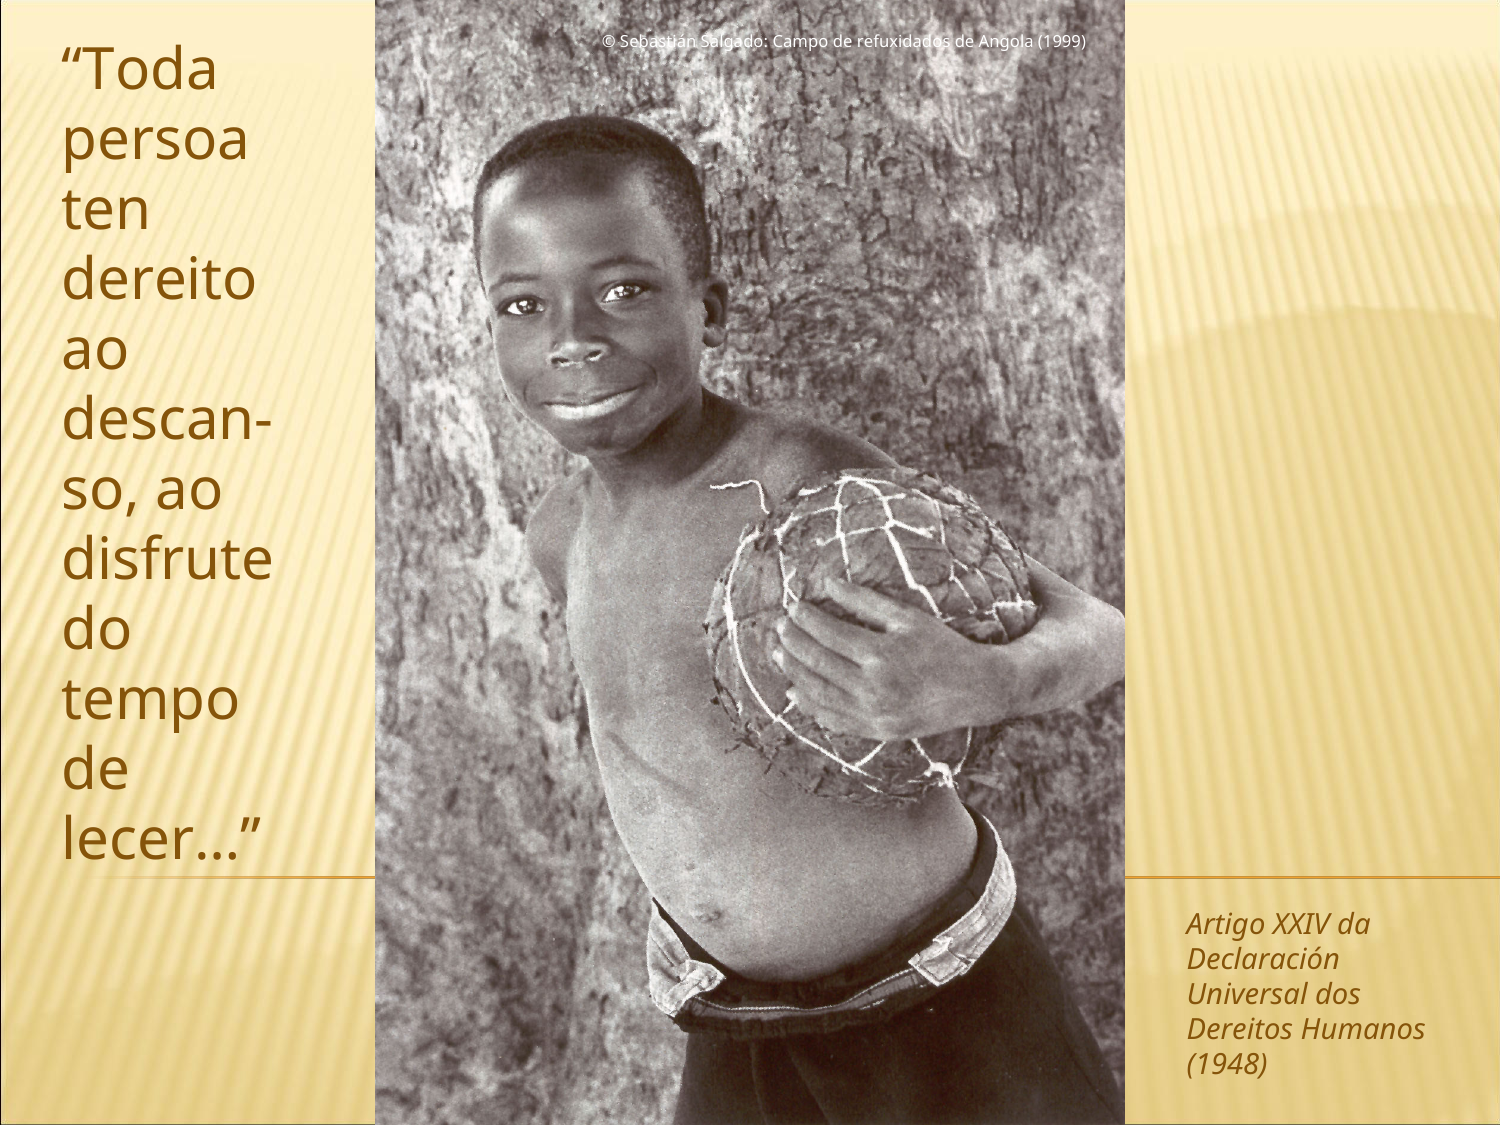

“Toda persoa ten dereito ao descan-
so, ao disfrute do tempo de lecer…”
© Sebastián Salgado: Campo de refuxidados de Angola (1999)
Artigo XXIV da Declaración Universal dos Dereitos Humanos (1948)